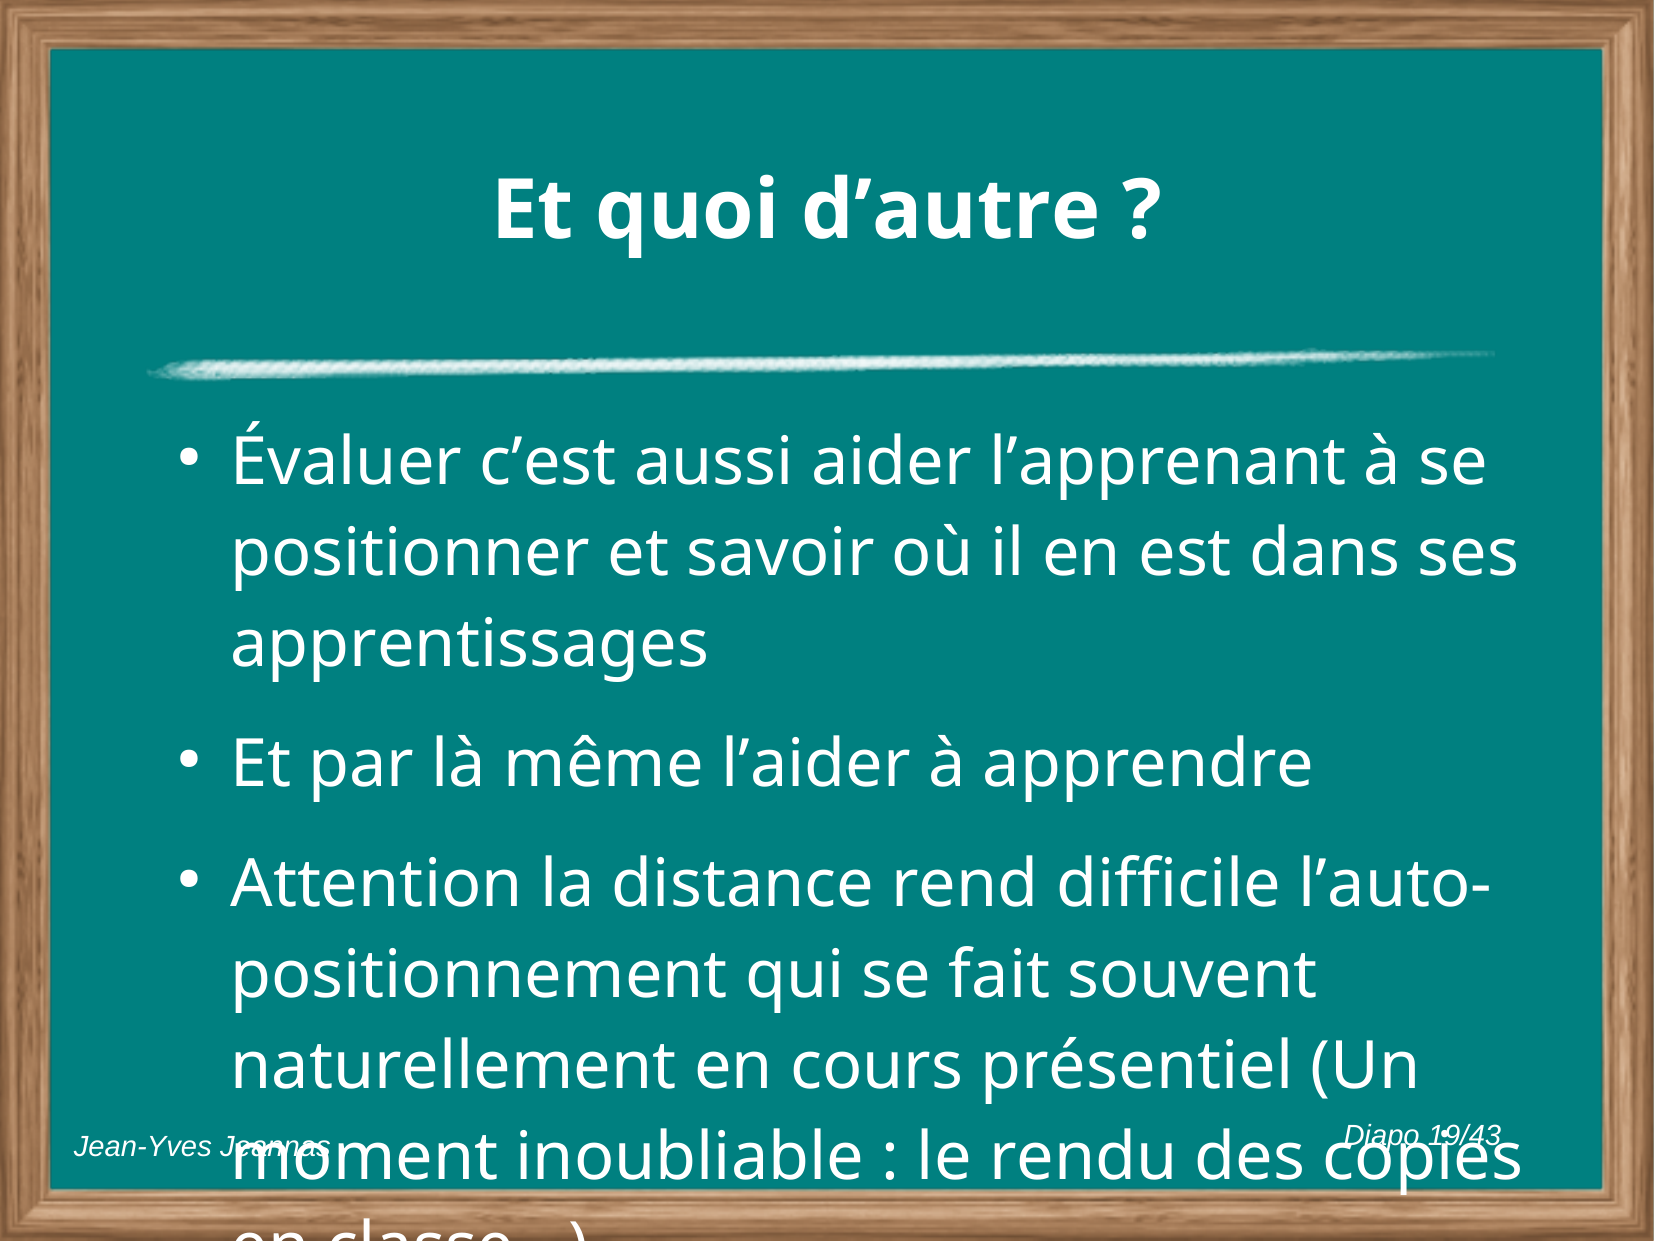

# Et quoi d’autre ?
Évaluer c’est aussi aider l’apprenant à se positionner et savoir où il en est dans ses apprentissages
Et par là même l’aider à apprendre
Attention la distance rend difficile l’auto-positionnement qui se fait souvent naturellement en cours présentiel (Un moment inoubliable : le rendu des copies en classe...)